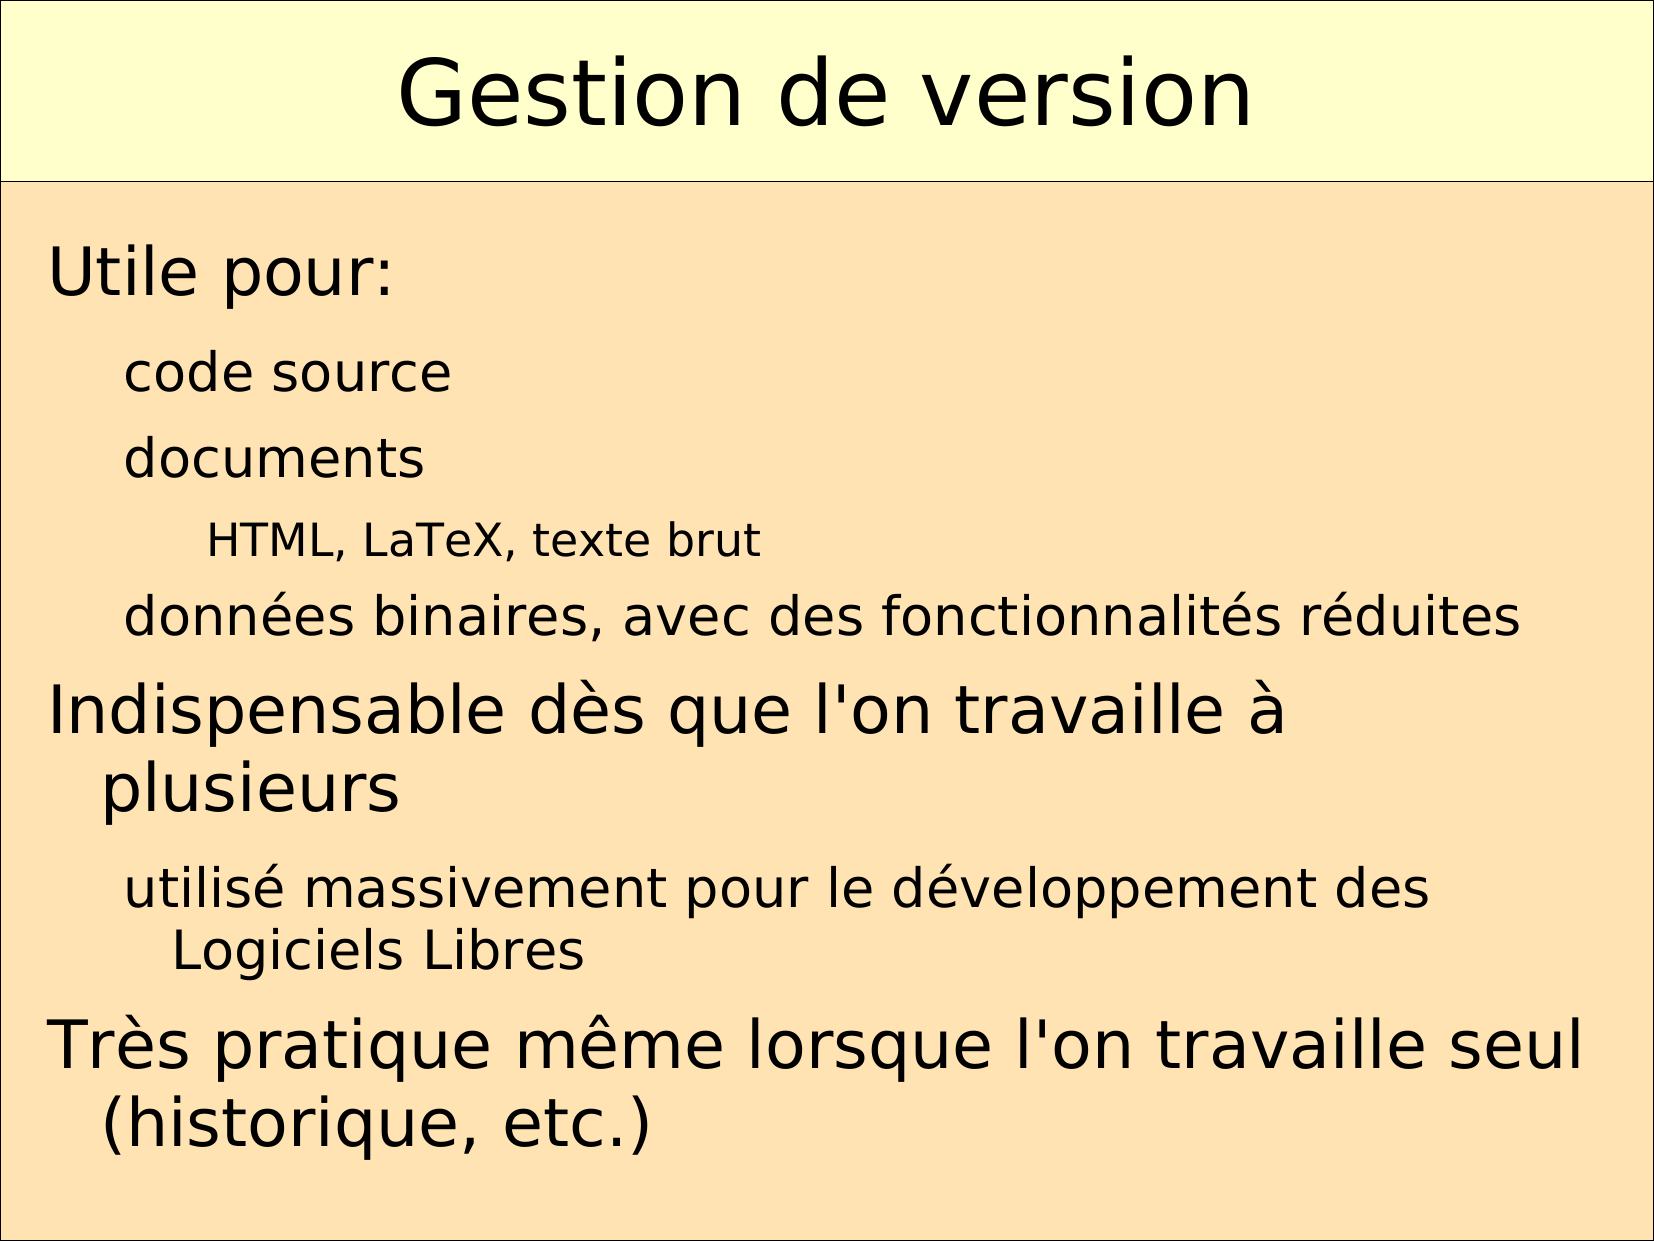

# Gestion de version
Utile pour:
code source
documents
HTML, LaTeX, texte brut
données binaires, avec des fonctionnalités réduites
Indispensable dès que l'on travaille à plusieurs
utilisé massivement pour le développement des Logiciels Libres
Très pratique même lorsque l'on travaille seul (historique, etc.)